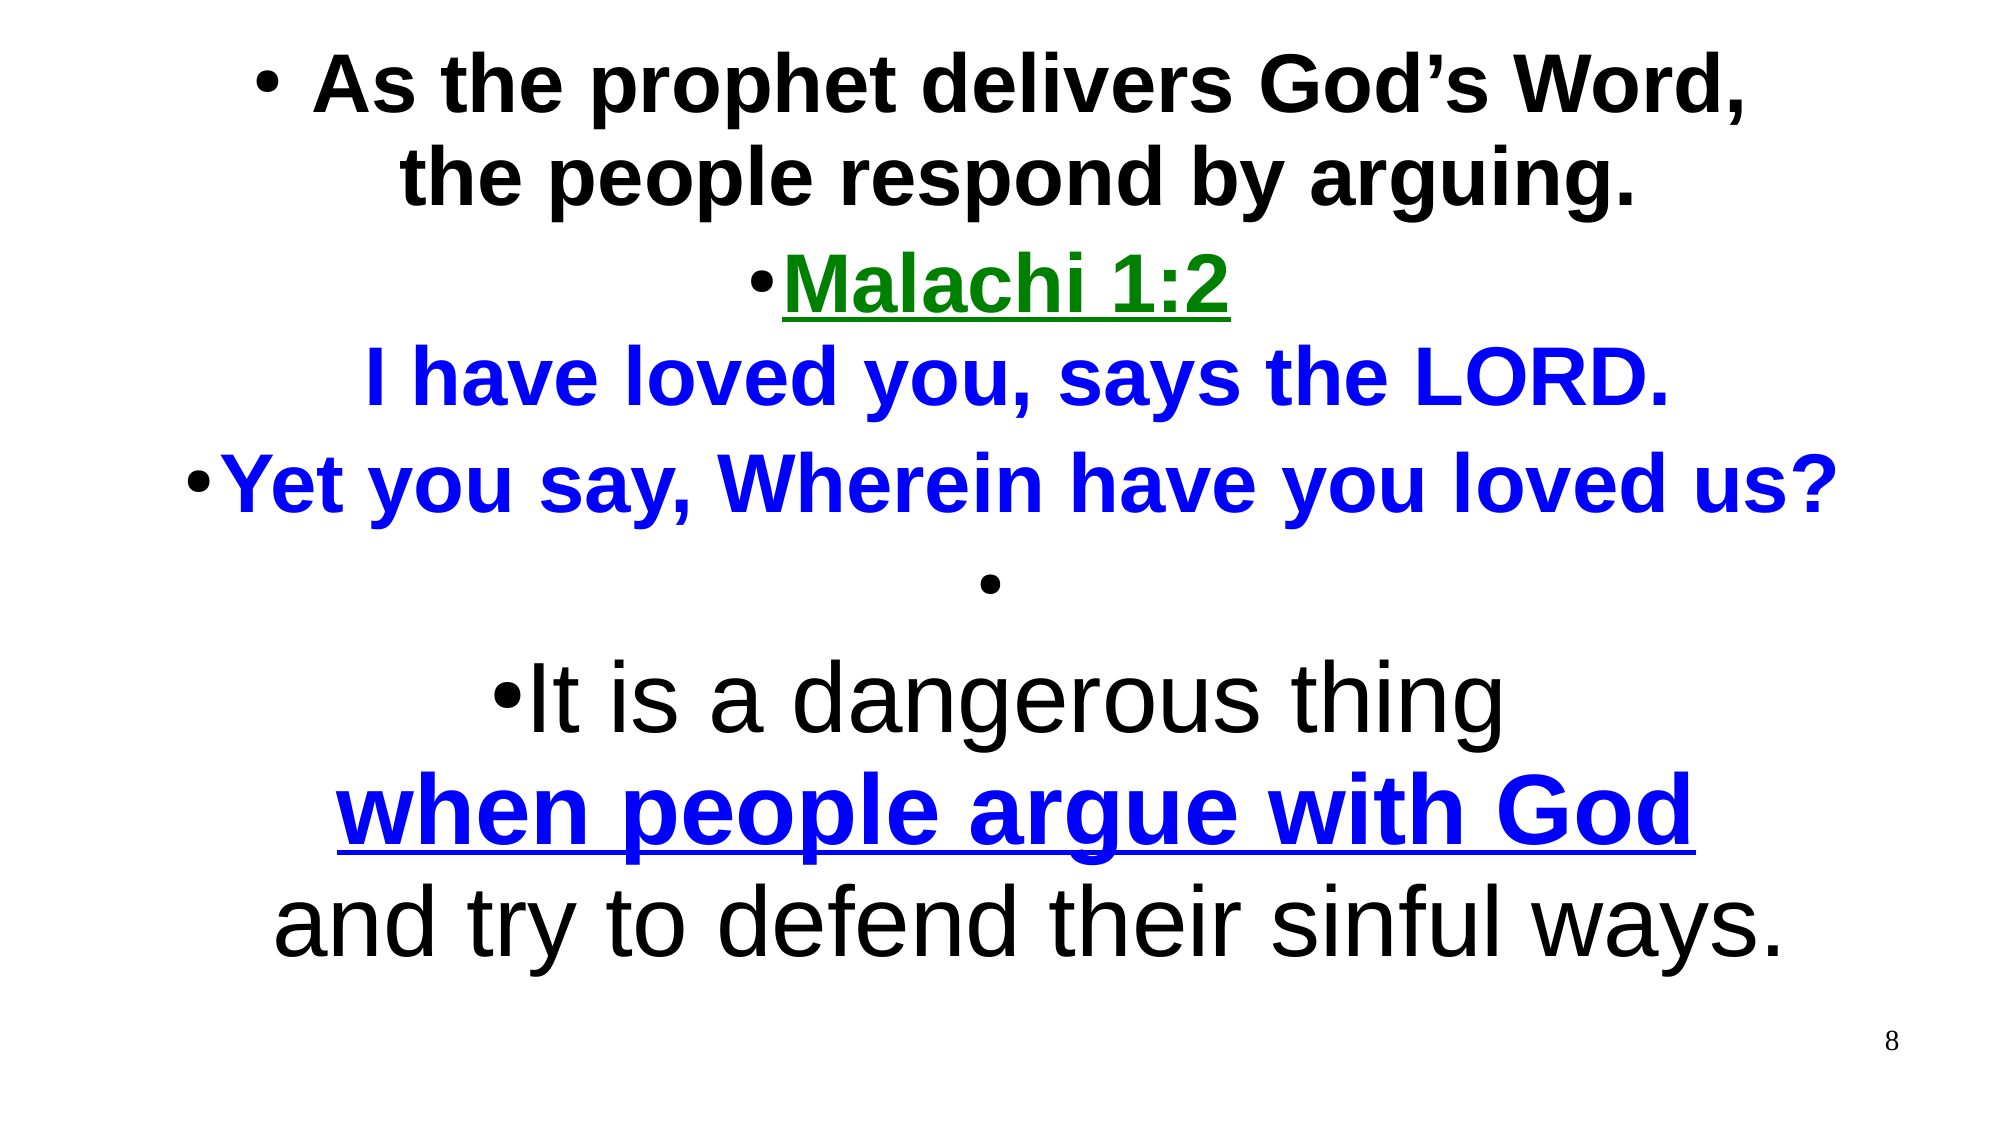

# As the prophet delivers God’s Word, the people respond by arguing.
Malachi 1:2 
I have loved you, says the LORD.
Yet you say, Wherein have you loved us?
It is a dangerous thing
when people argue with God
and try to defend their sinful ways.
8